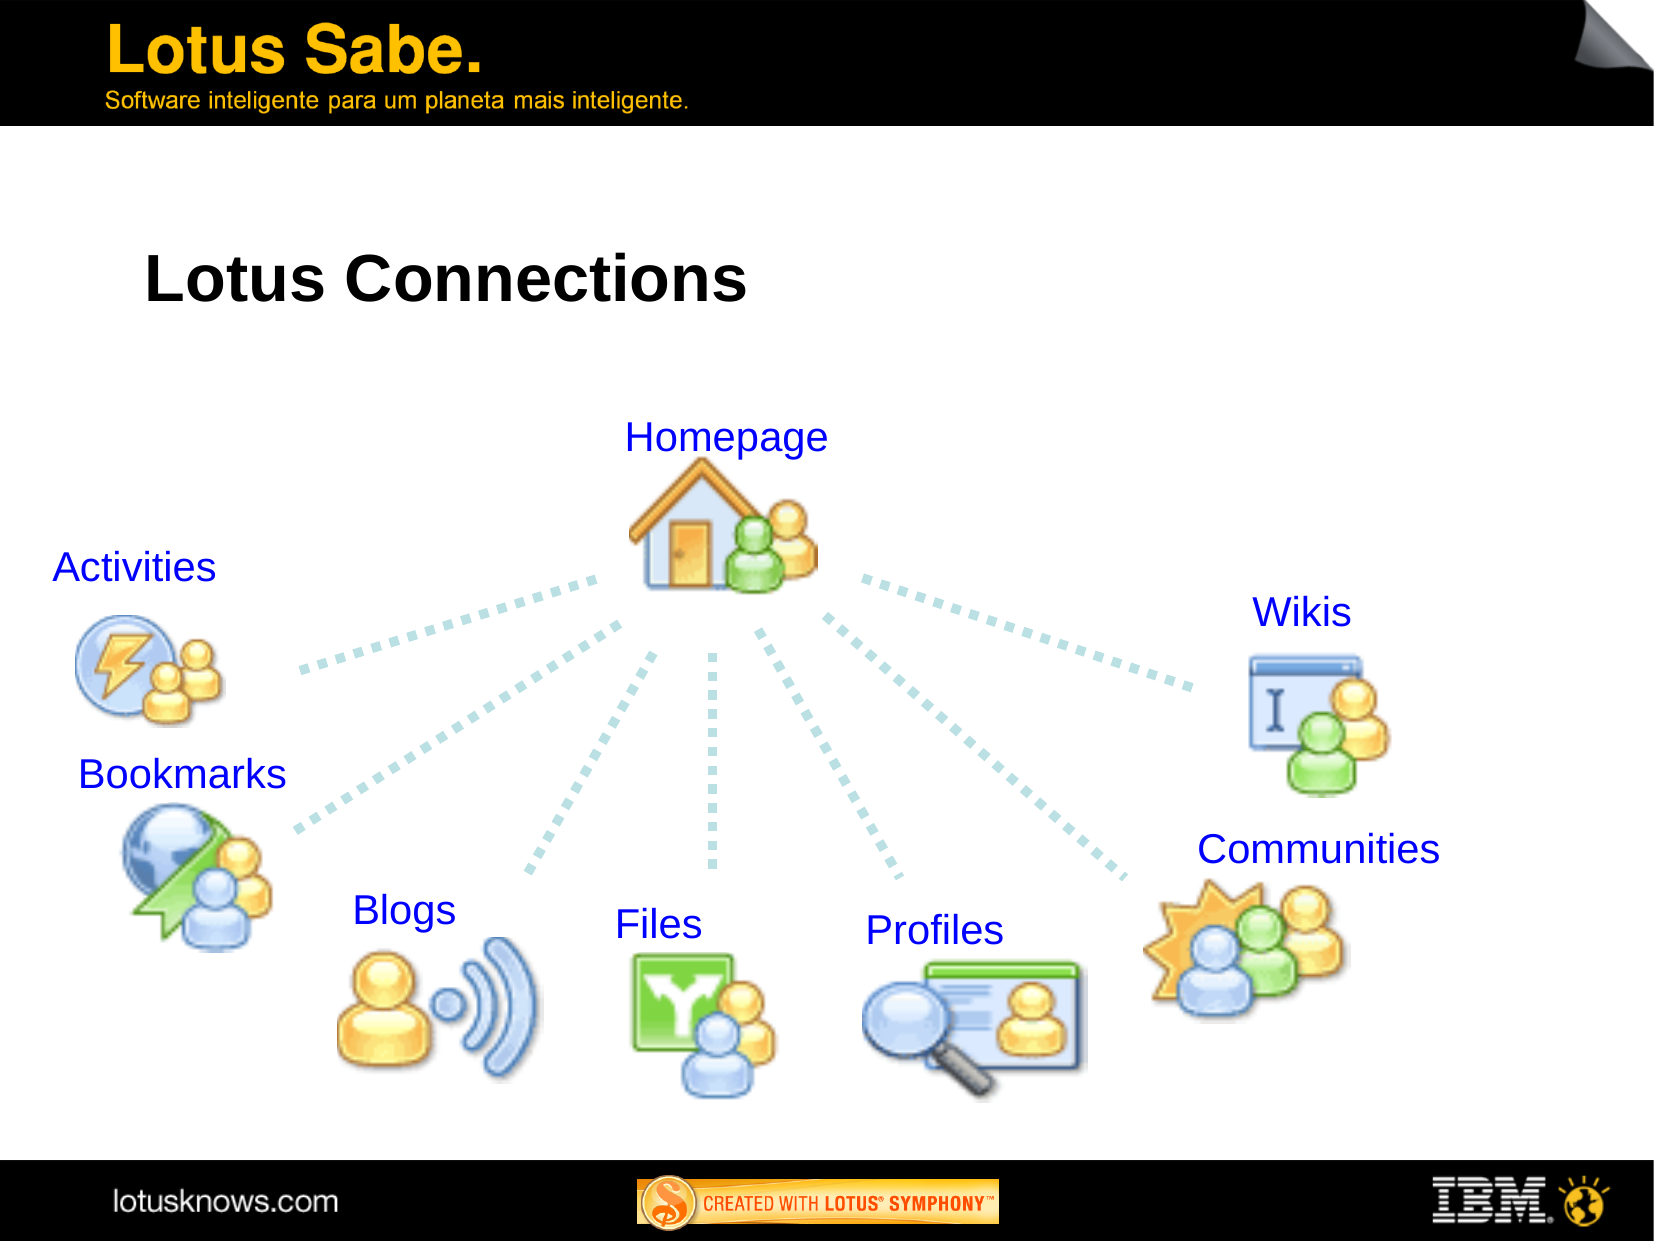

# Lotus Connections
Homepage
Activities
Wikis
Bookmarks
Communities
Blogs
Files
Profiles